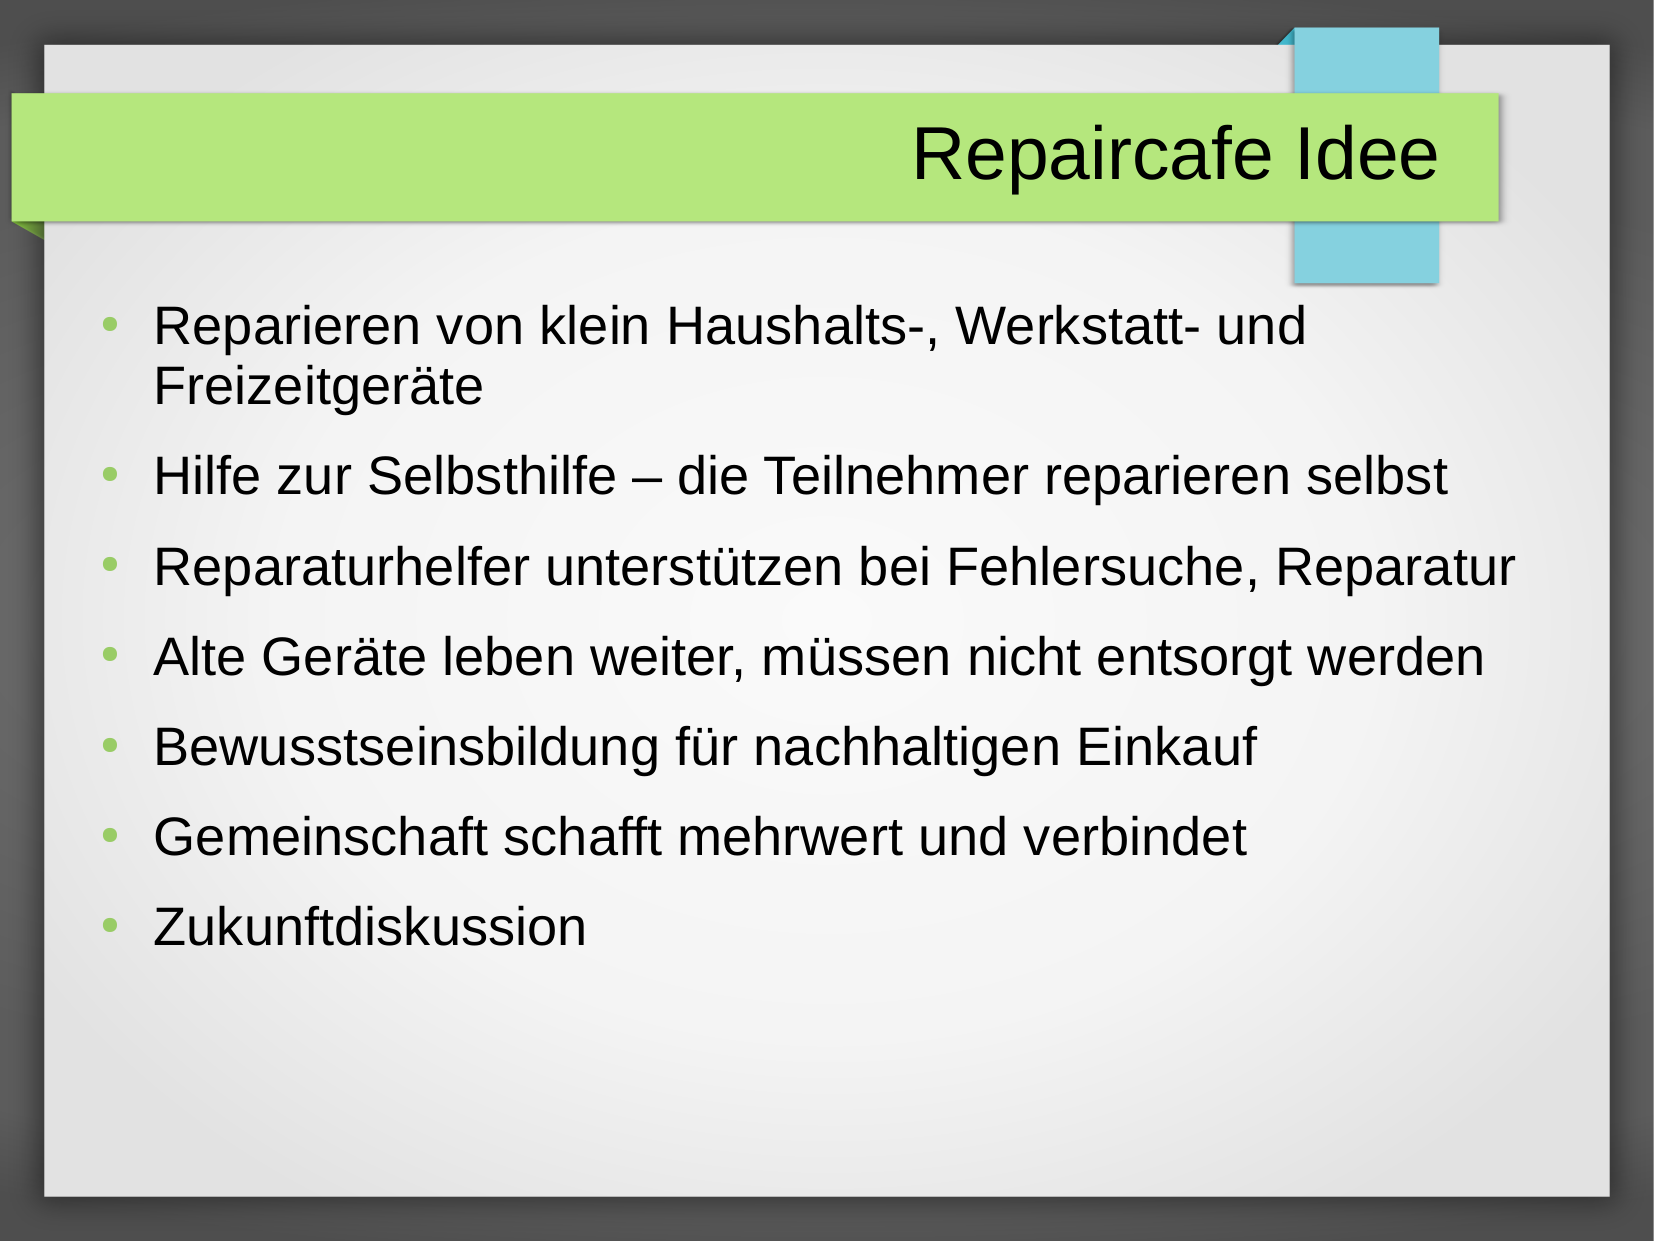

# Repaircafe Idee
Reparieren von klein Haushalts-, Werkstatt- und Freizeitgeräte
Hilfe zur Selbsthilfe – die Teilnehmer reparieren selbst
Reparaturhelfer unterstützen bei Fehlersuche, Reparatur
Alte Geräte leben weiter, müssen nicht entsorgt werden
Bewusstseinsbildung für nachhaltigen Einkauf
Gemeinschaft schafft mehrwert und verbindet
Zukunftdiskussion